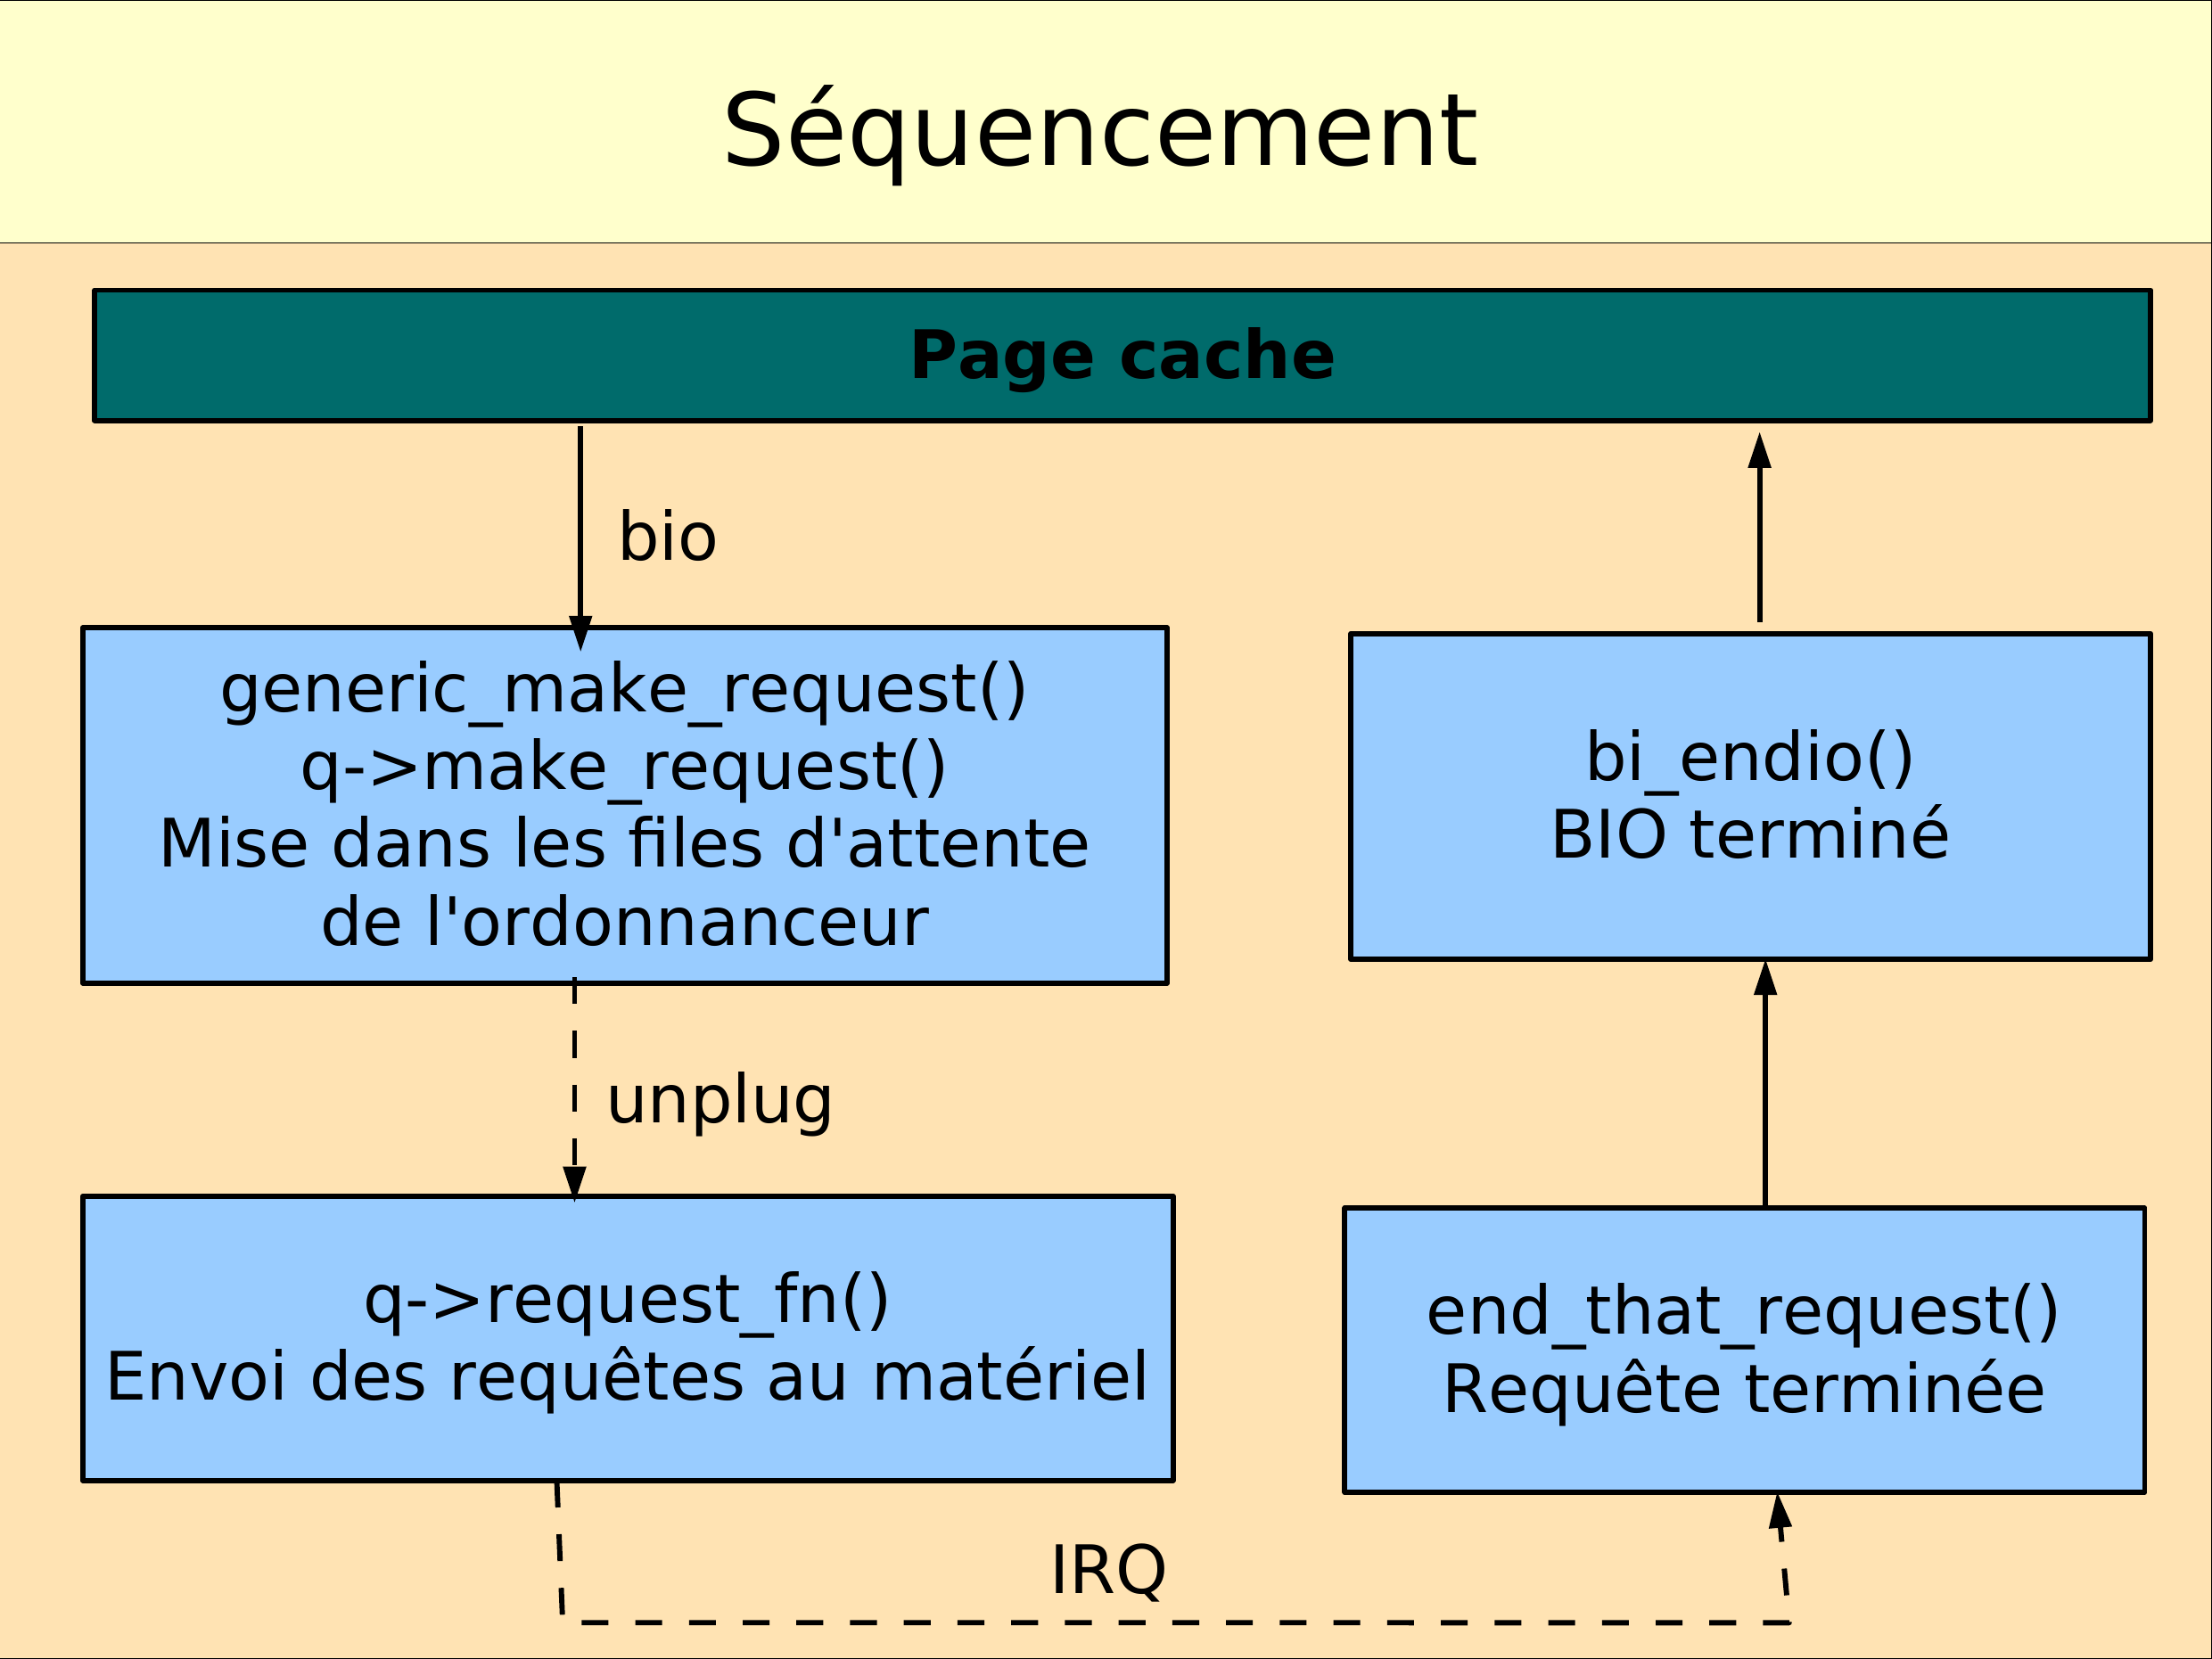

# Séquencement
Page cache
bio
generic_make_request()
q->make_request()
Mise dans les files d'attente
de l'ordonnanceur
bi_endio()
BIO terminé
unplug
q->request_fn()
Envoi des requêtes au matériel
end_that_request()
Requête terminée
IRQ